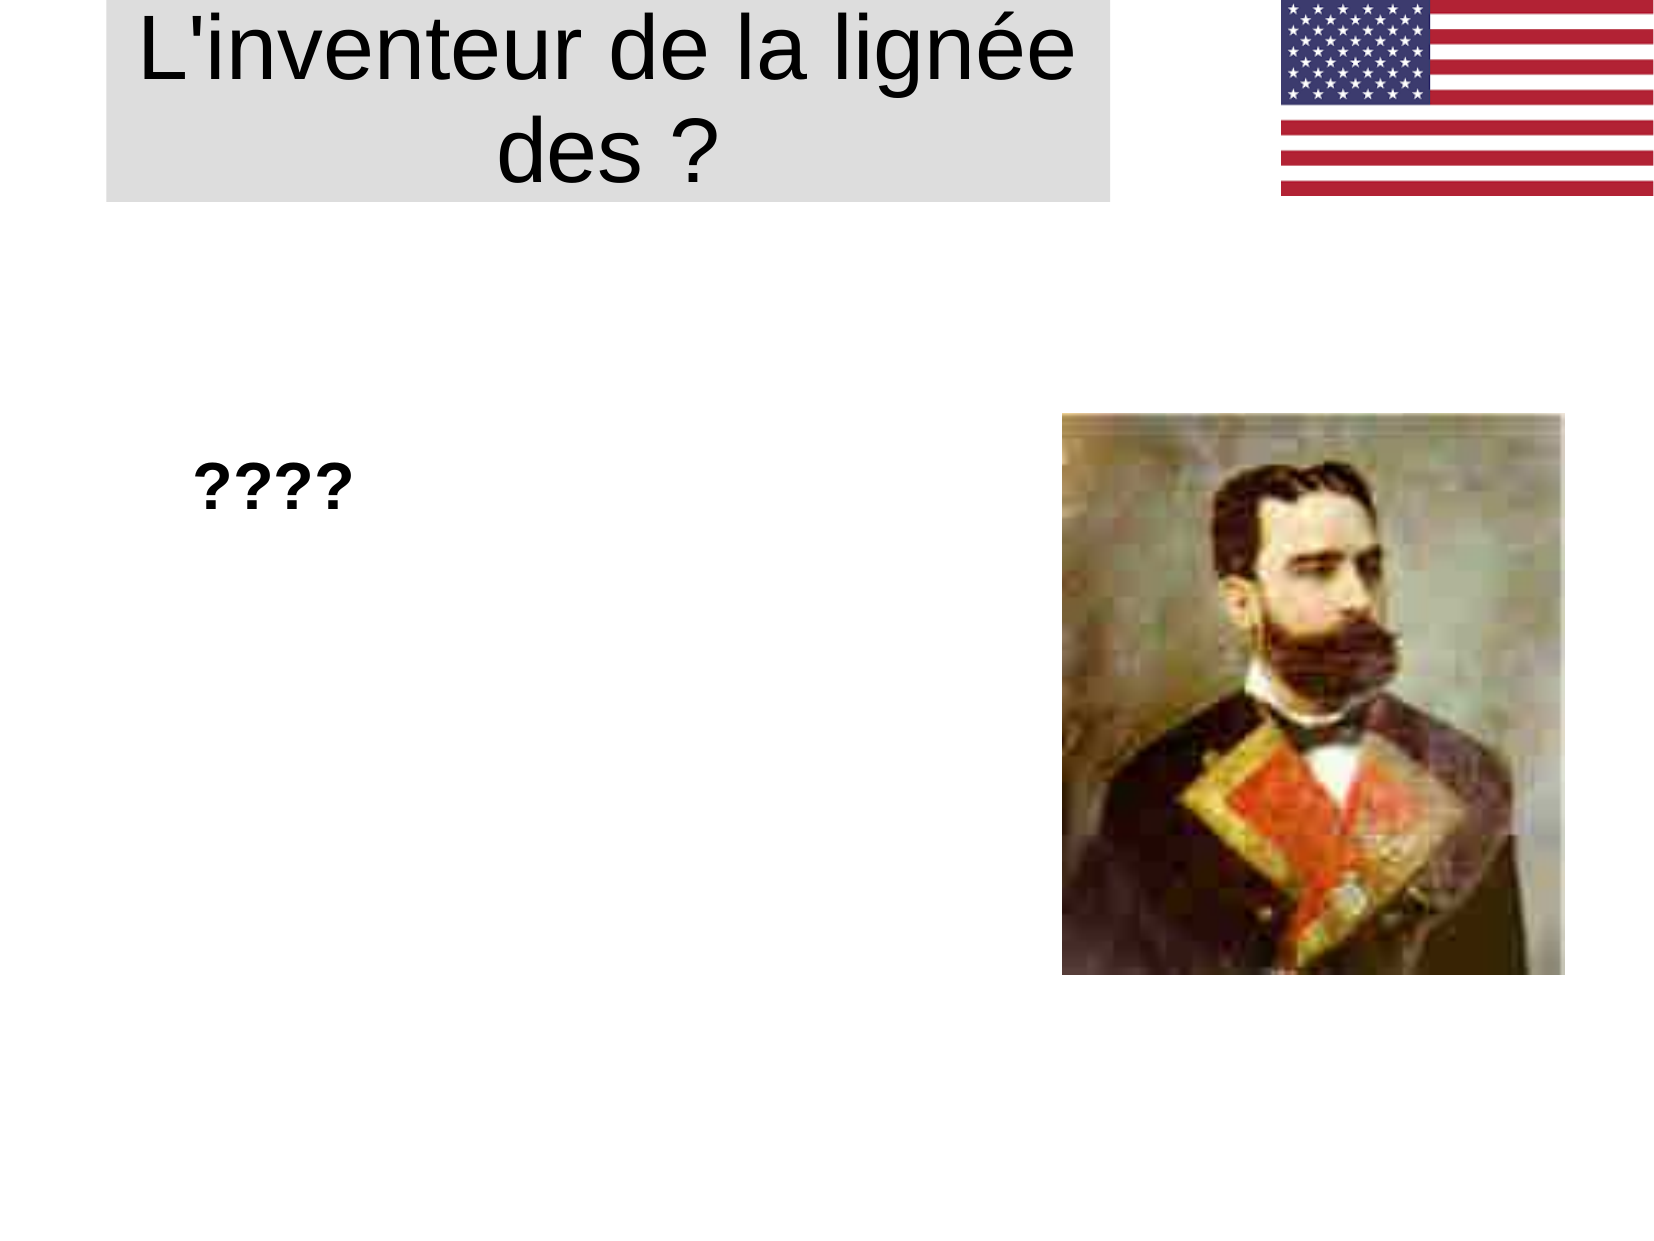

# L'inventeur de la lignée des ?
????